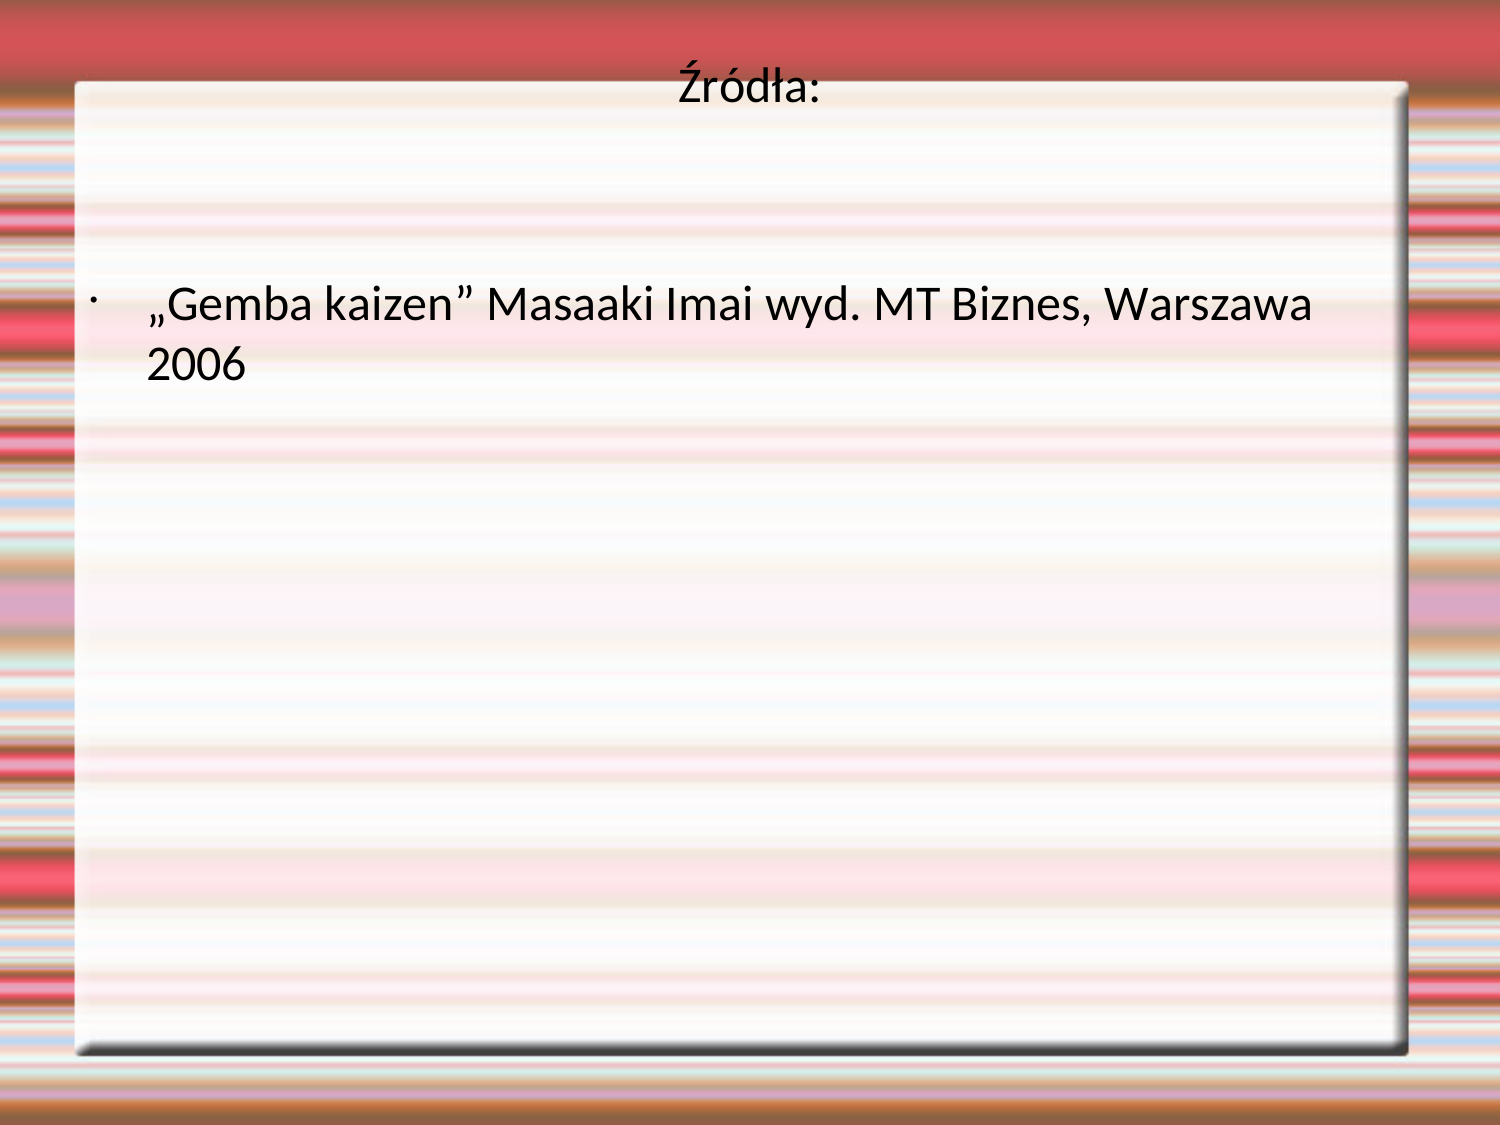

# Źródła:
„Gemba kaizen” Masaaki Imai wyd. MT Biznes, Warszawa 2006